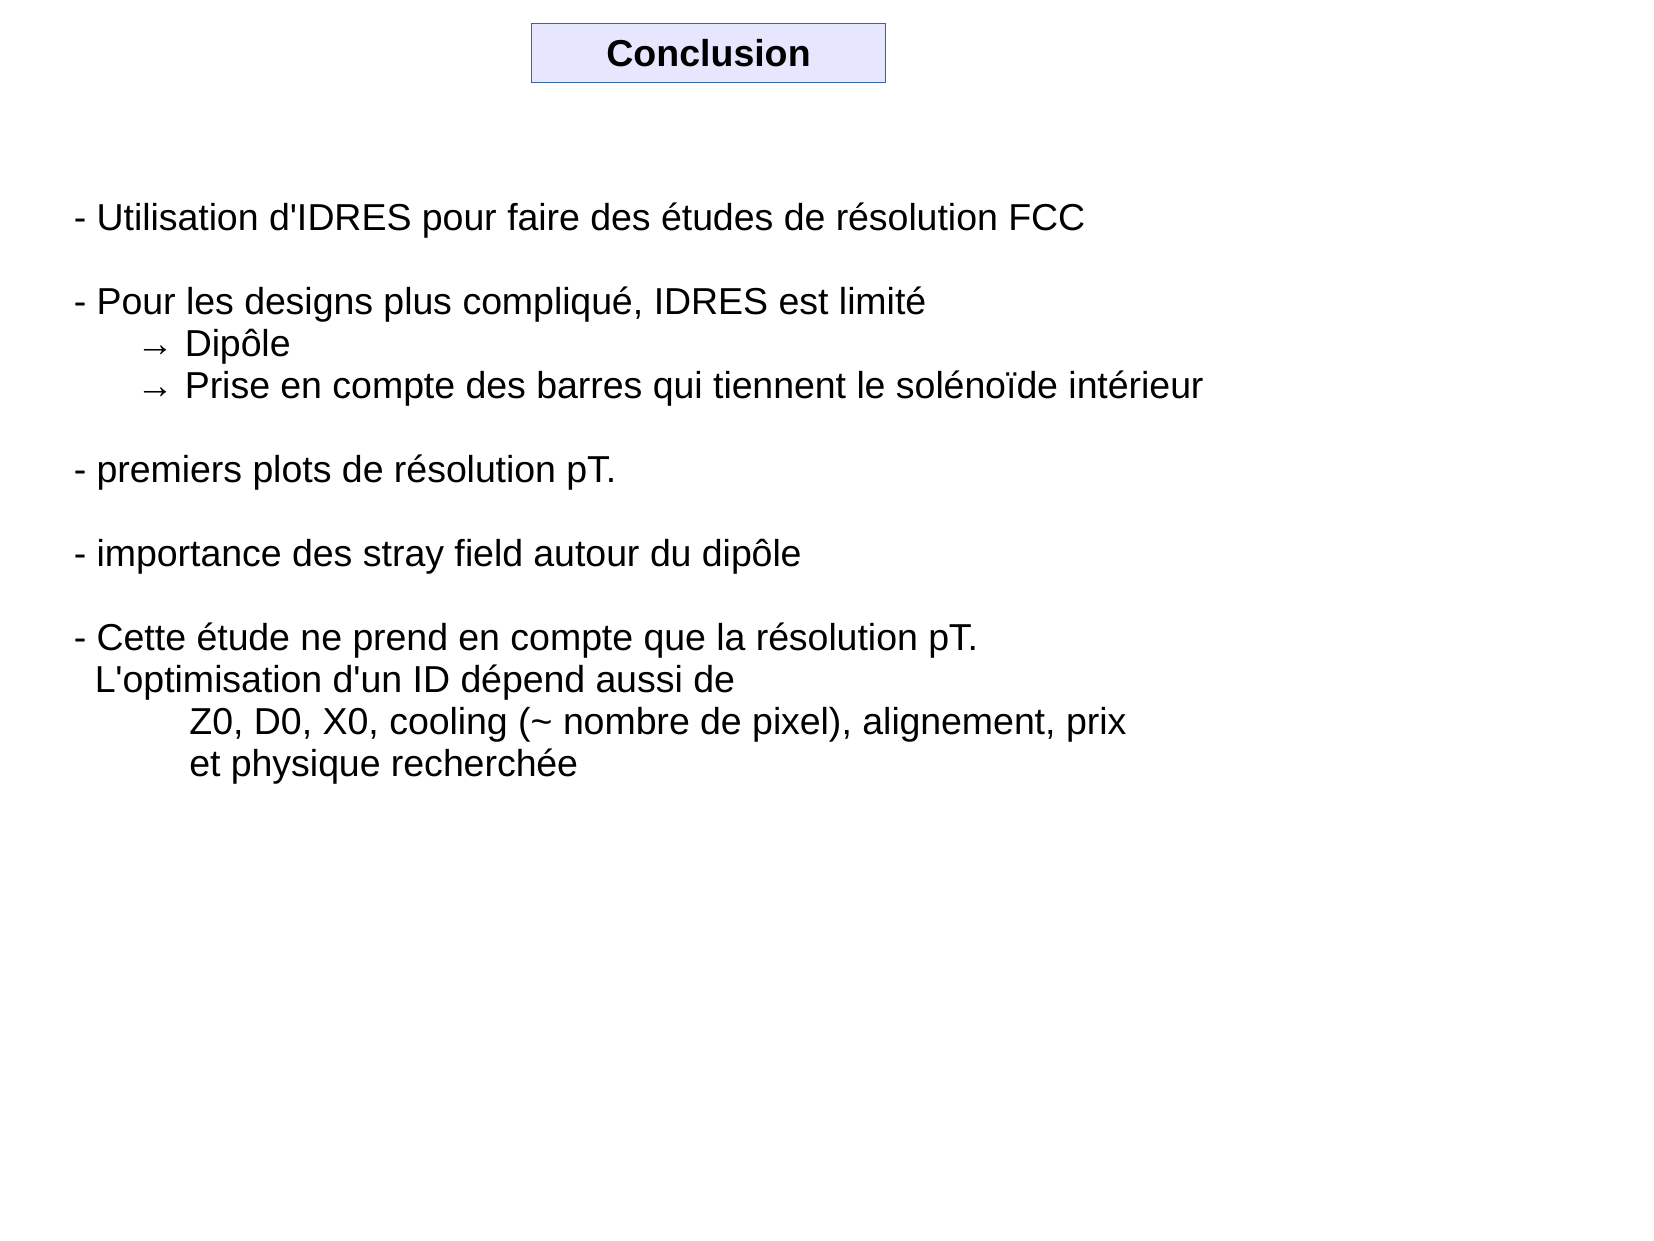

Conclusion
- Utilisation d'IDRES pour faire des études de résolution FCC
- Pour les designs plus compliqué, IDRES est limité
 → Dipôle
 → Prise en compte des barres qui tiennent le solénoïde intérieur
- premiers plots de résolution pT.
- importance des stray field autour du dipôle
- Cette étude ne prend en compte que la résolution pT.
 L'optimisation d'un ID dépend aussi de
 Z0, D0, X0, cooling (~ nombre de pixel), alignement, prix
 et physique recherchée